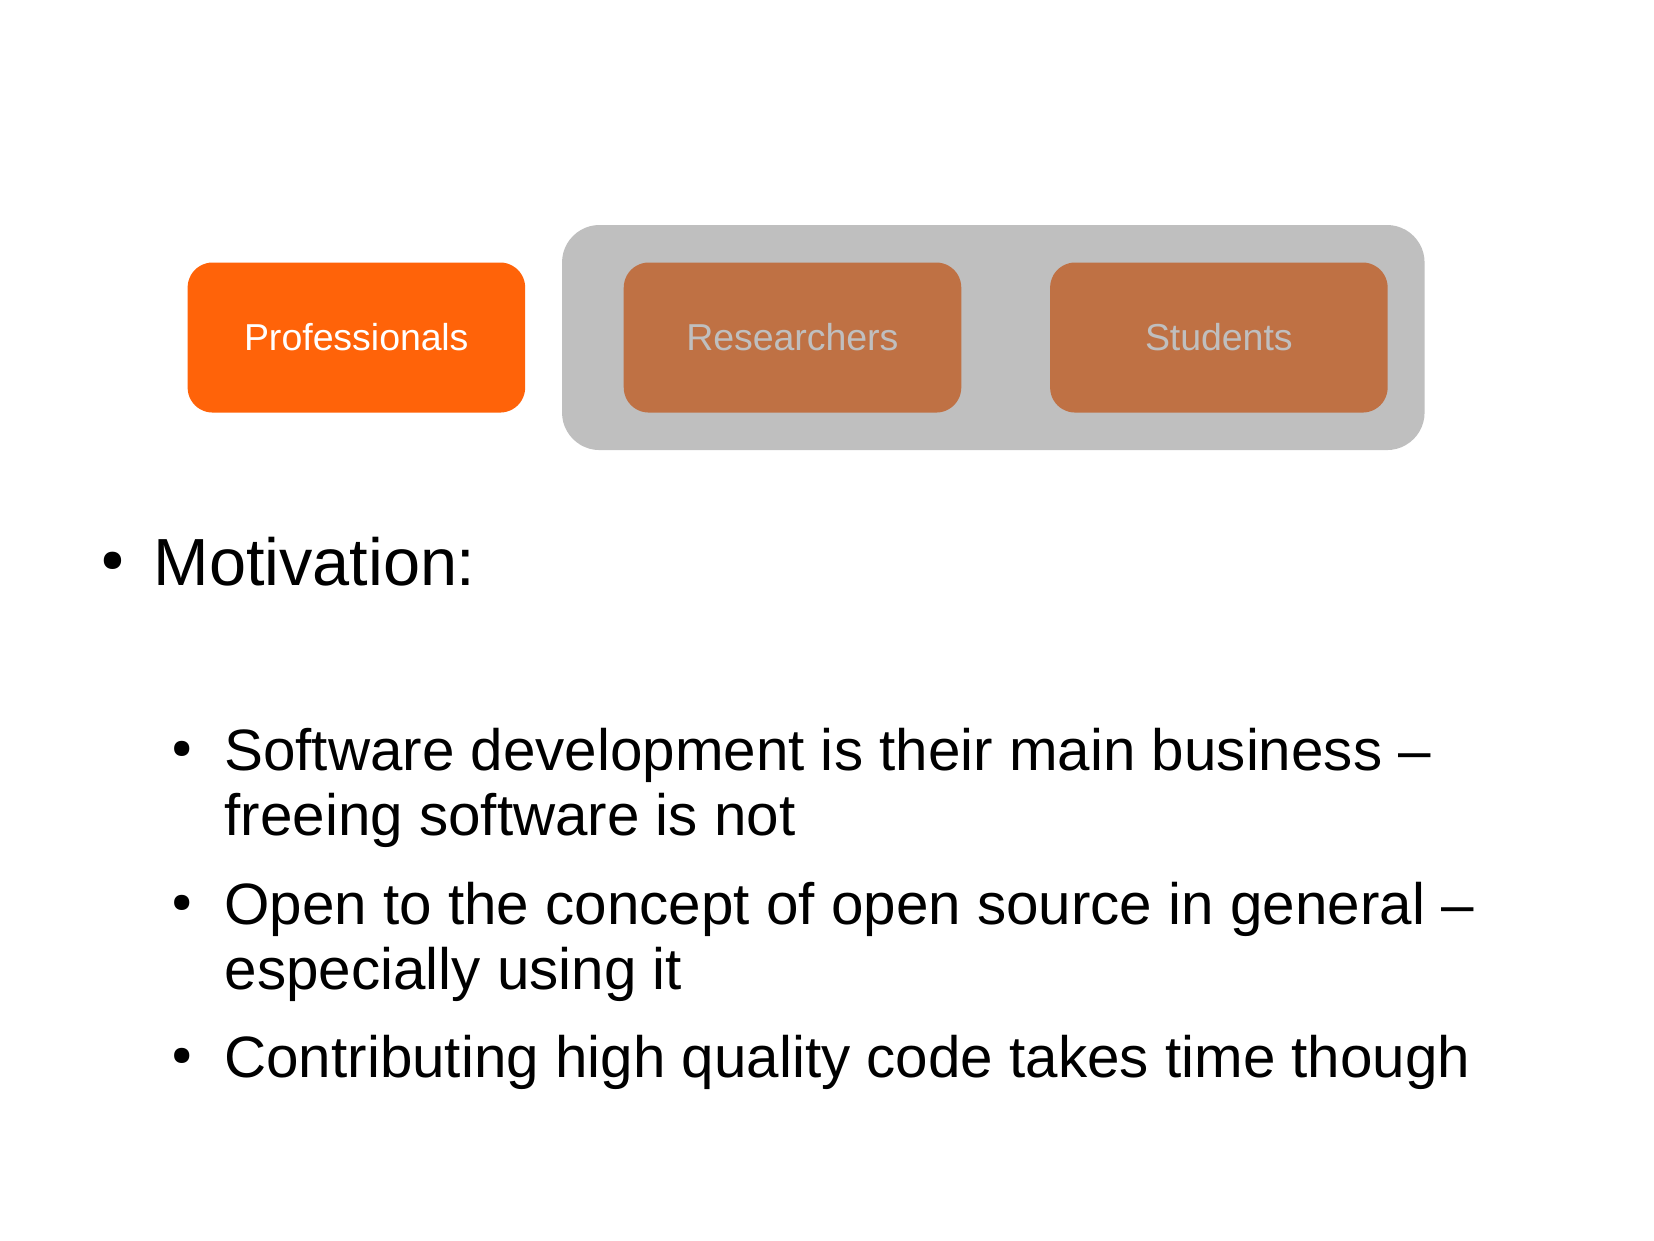

Professionals
Researchers
Students
# Motivation:
Software development is their main business – freeing software is not
Open to the concept of open source in general – especially using it
Contributing high quality code takes time though